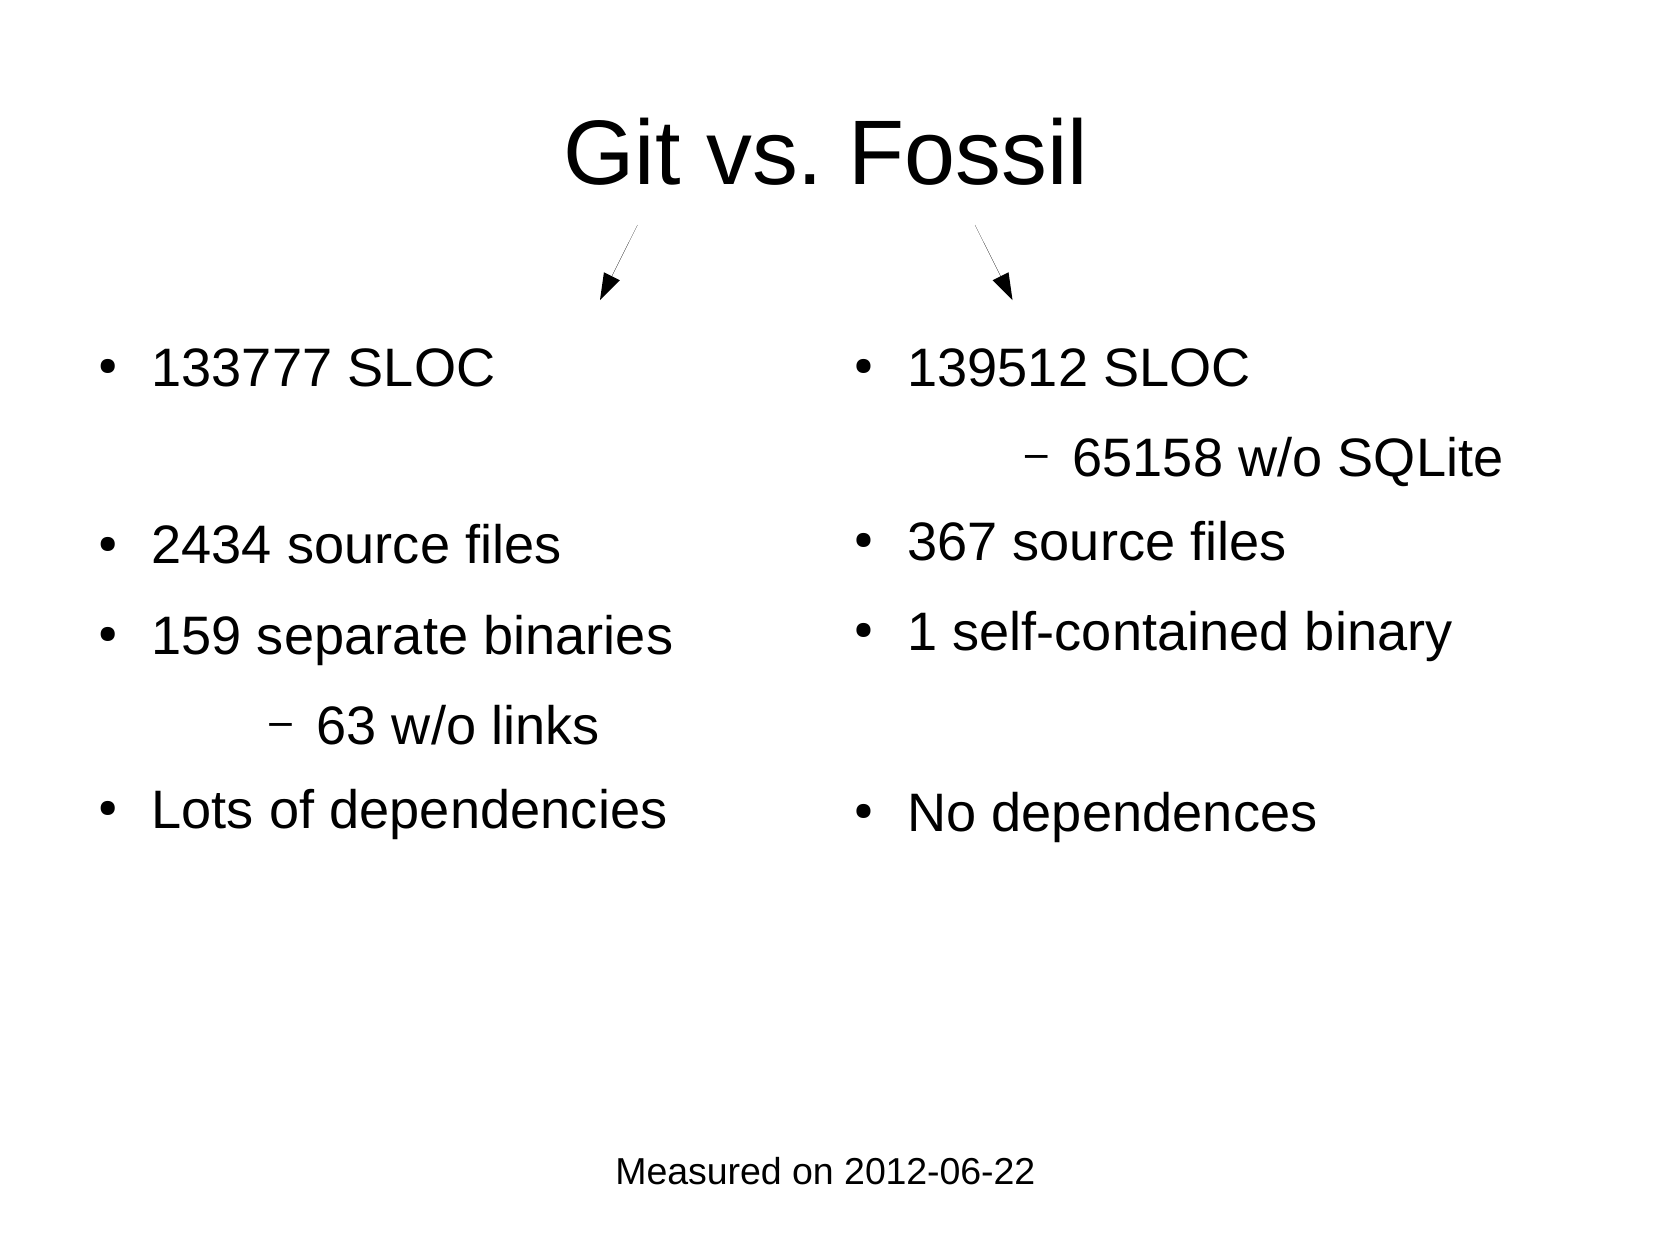

# Git vs. Fossil
133777 SLOC
2434 source files
159 separate binaries
63 w/o links
Lots of dependencies
139512 SLOC
65158 w/o SQLite
367 source files
1 self-contained binary
No dependences
Measured on 2012-06-22